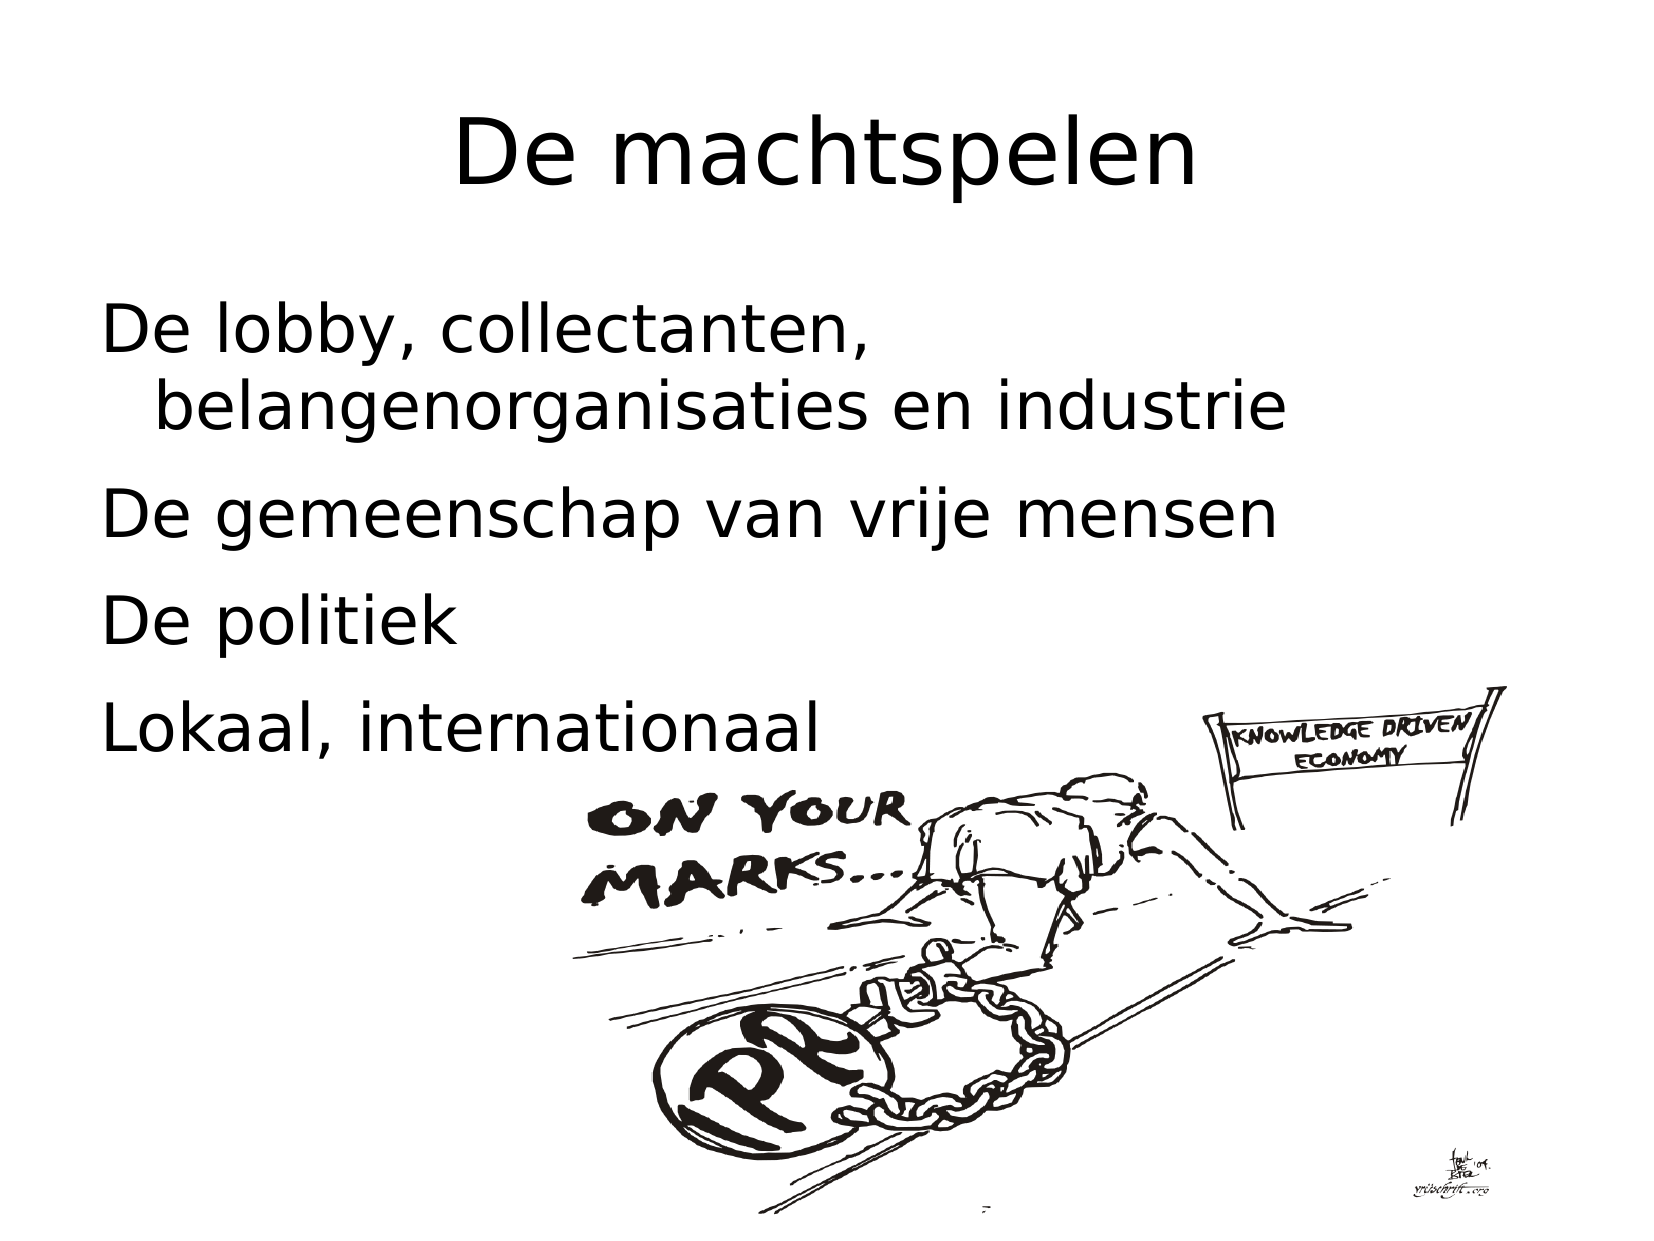

# De machtspelen
De lobby, collectanten, belangenorganisaties en industrie
De gemeenschap van vrije mensen
De politiek
Lokaal, internationaal